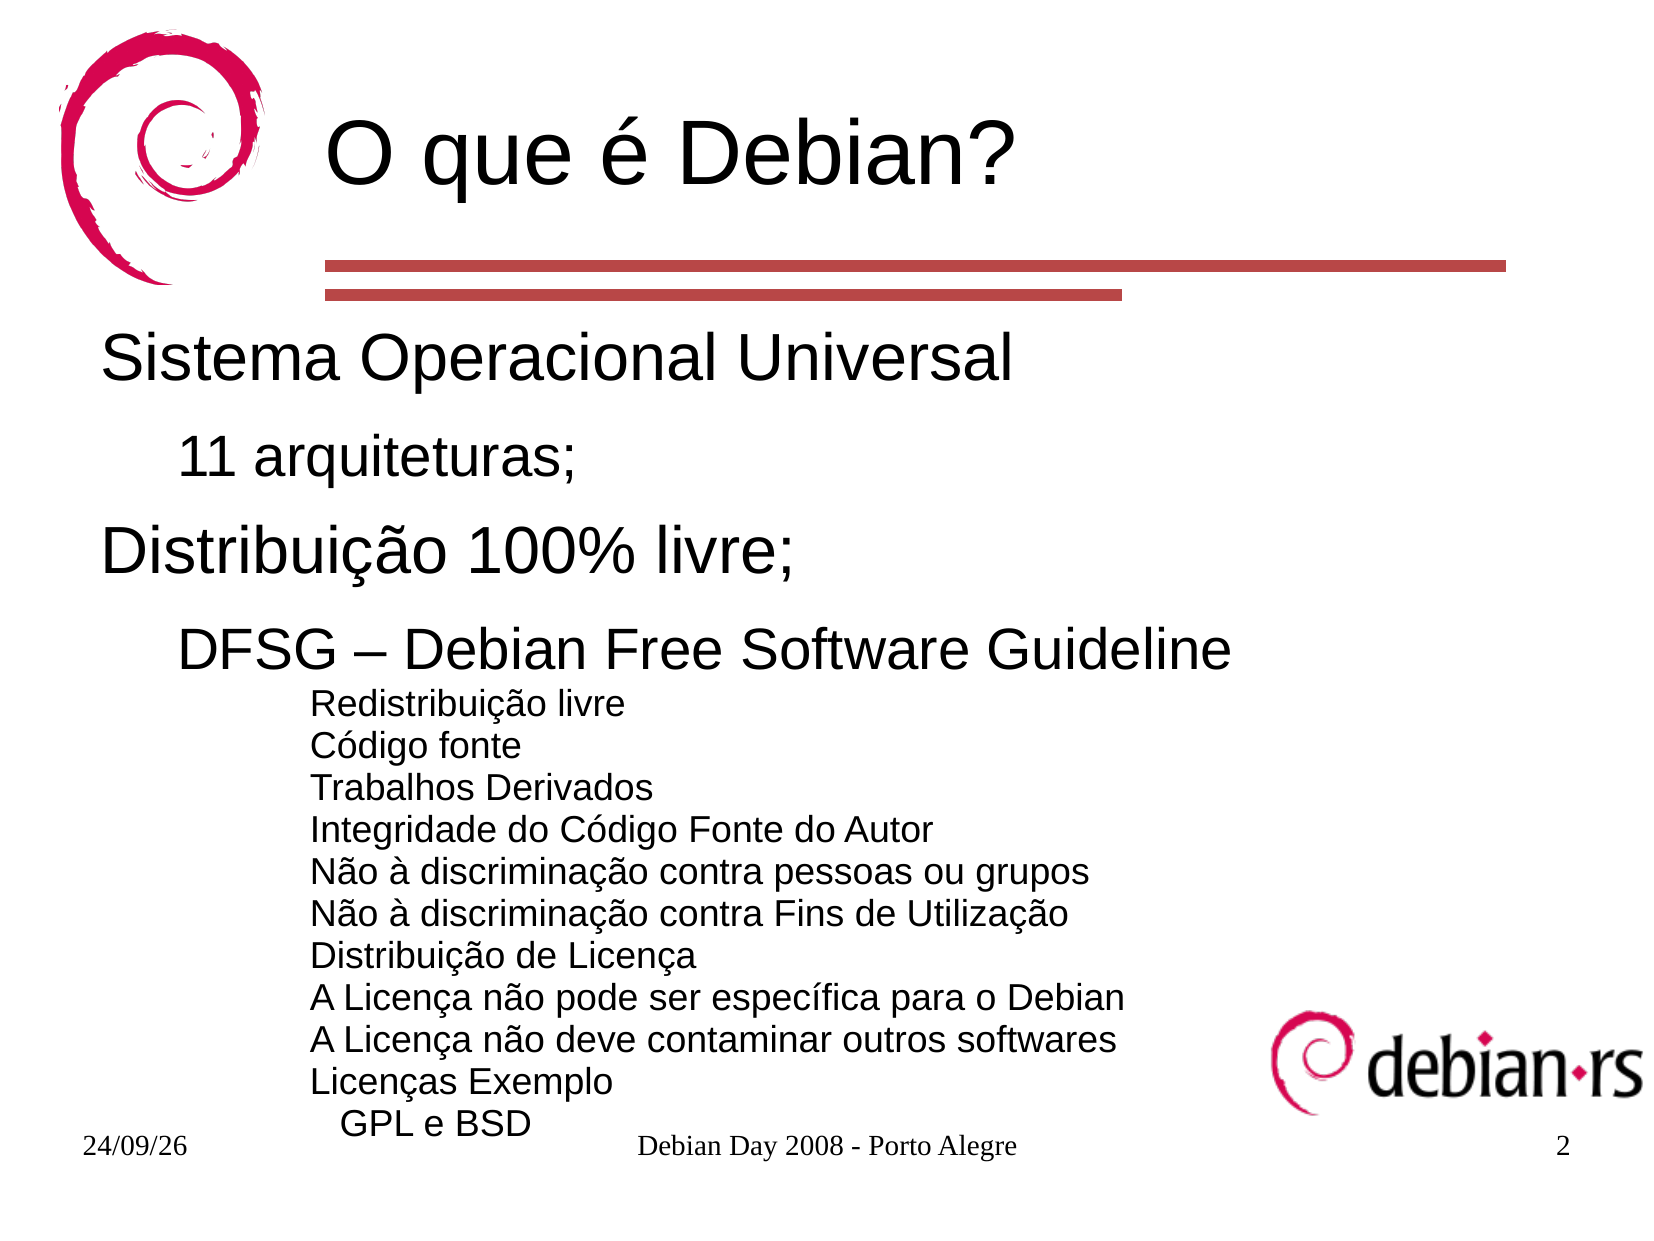

# O que é Debian?
Sistema Operacional Universal
11 arquiteturas;
Distribuição 100% livre;
DFSG – Debian Free Software Guideline
Redistribuição livre
Código fonte
Trabalhos Derivados
Integridade do Código Fonte do Autor
Não à discriminação contra pessoas ou grupos
Não à discriminação contra Fins de Utilização
Distribuição de Licença
A Licença não pode ser específica para o Debian
A Licença não deve contaminar outros softwares
Licenças Exemplo
GPL e BSD
Debian Day 2008 - Porto Alegre
2